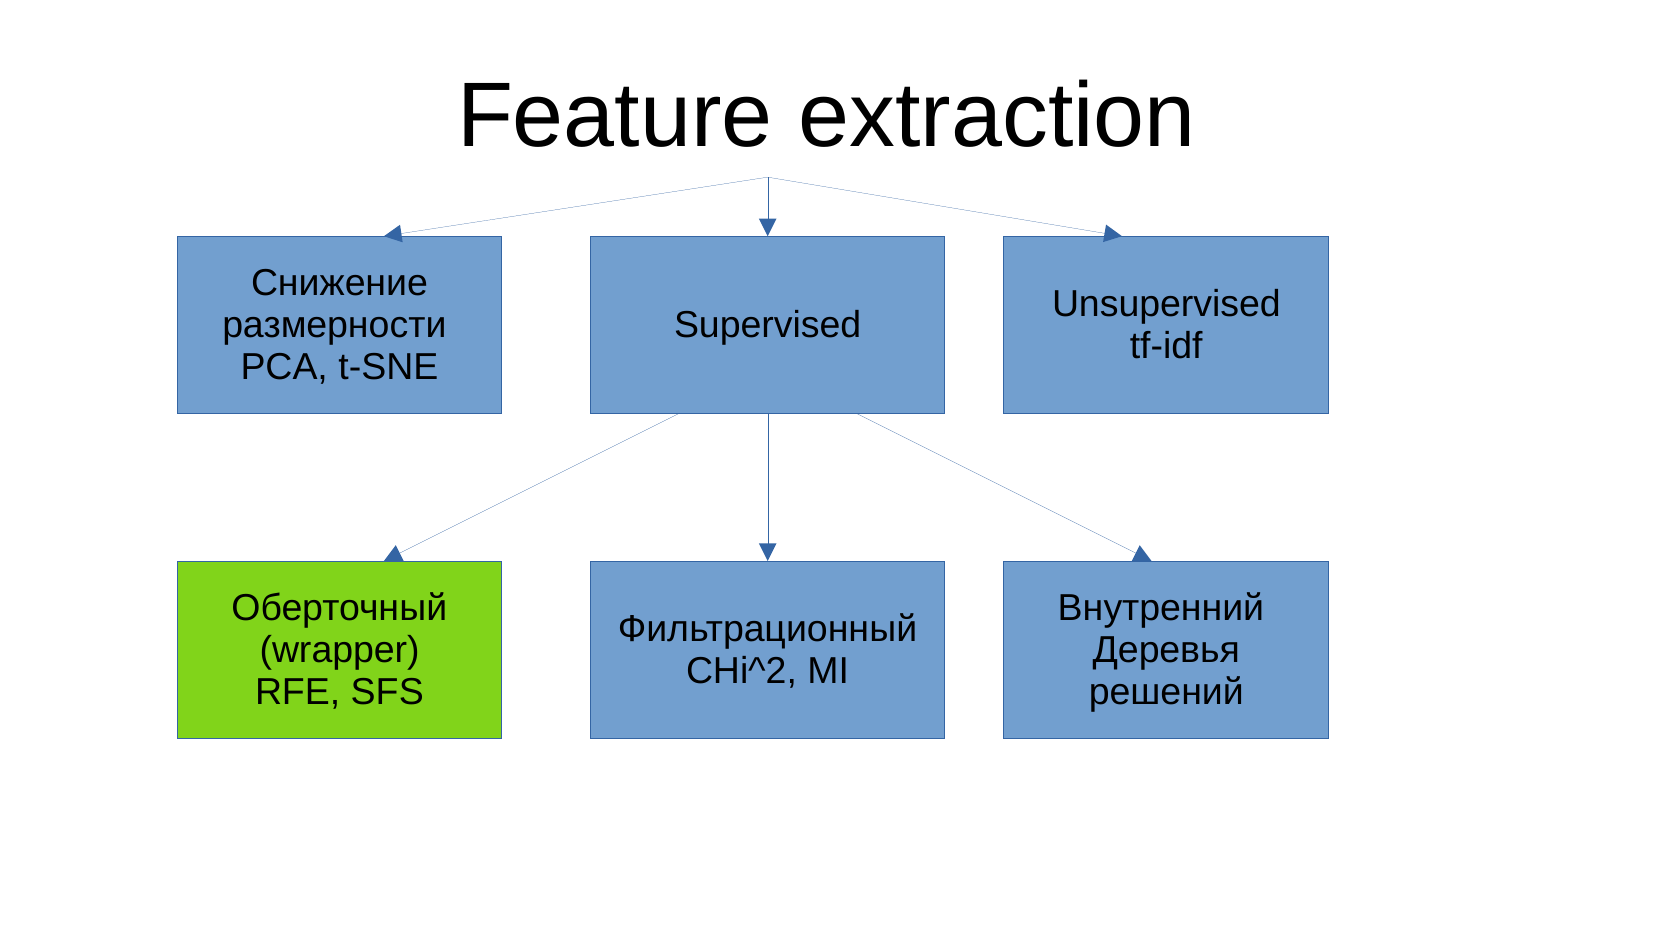

# Feature extraction
Снижение размерности
PCA, t-SNE
Supervised
Unsupervised
tf-idf
Оберточный (wrapper)
RFE, SFS
Фильтрационный
CHi^2, MI
Внутренний
Деревья решений